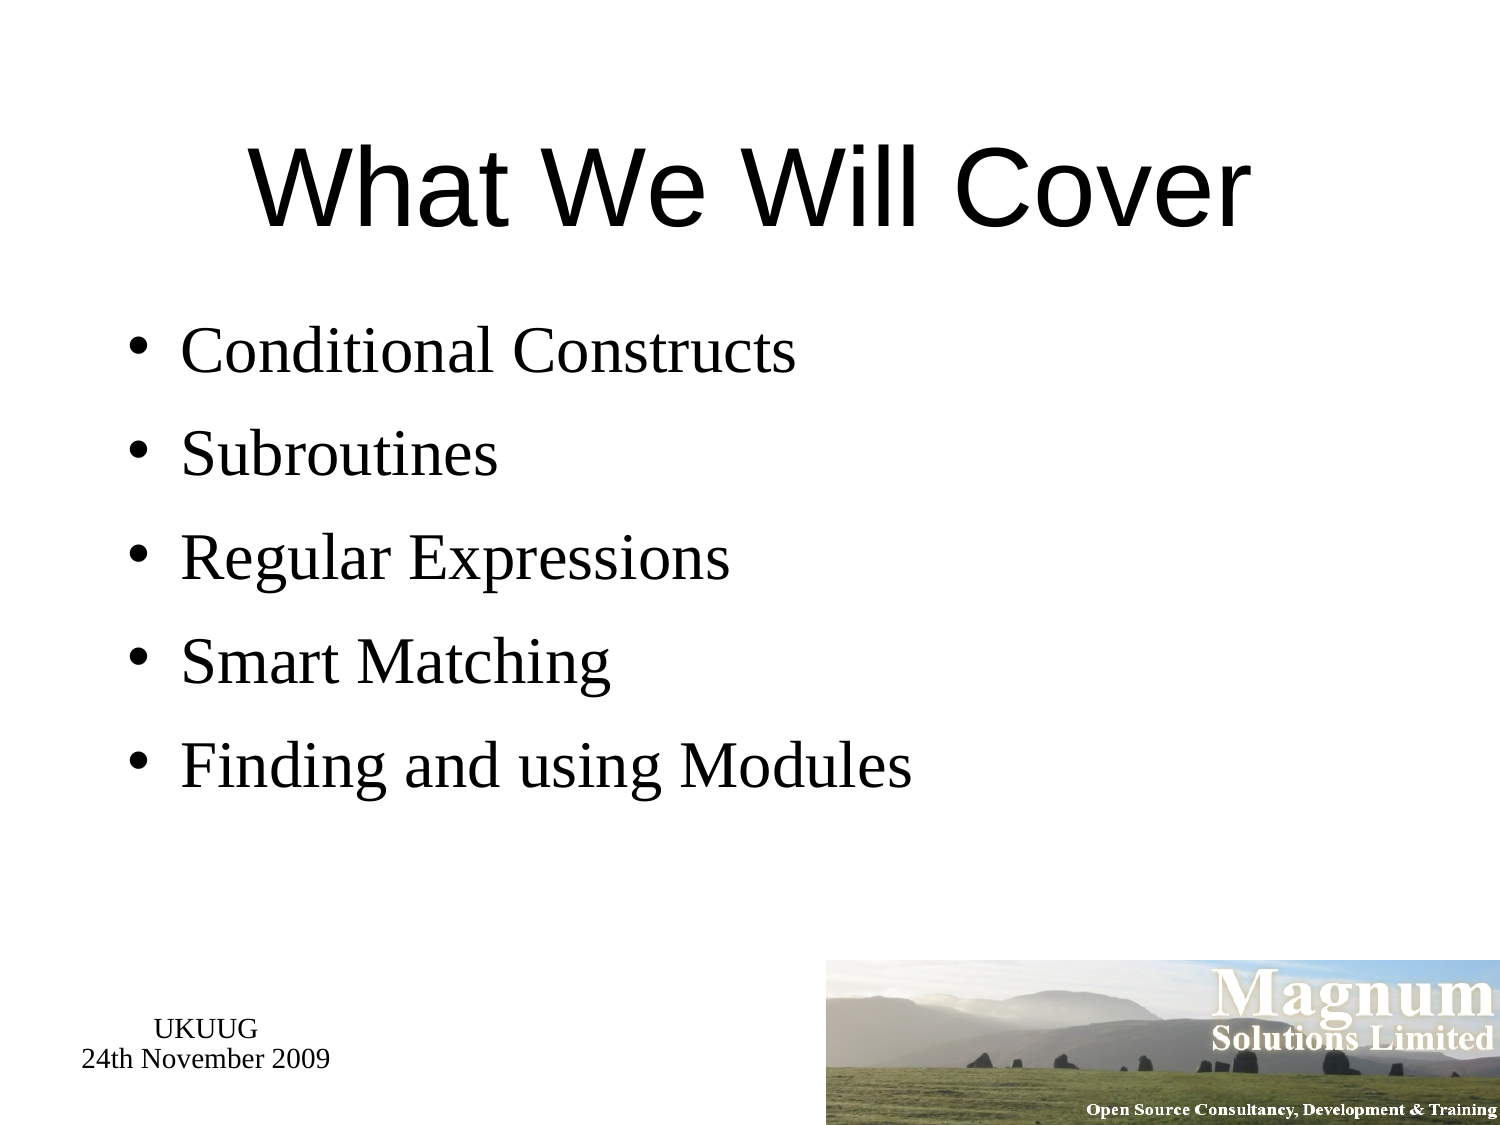

# What We Will Cover
Conditional Constructs
Subroutines
Regular Expressions
Smart Matching
Finding and using Modules
3